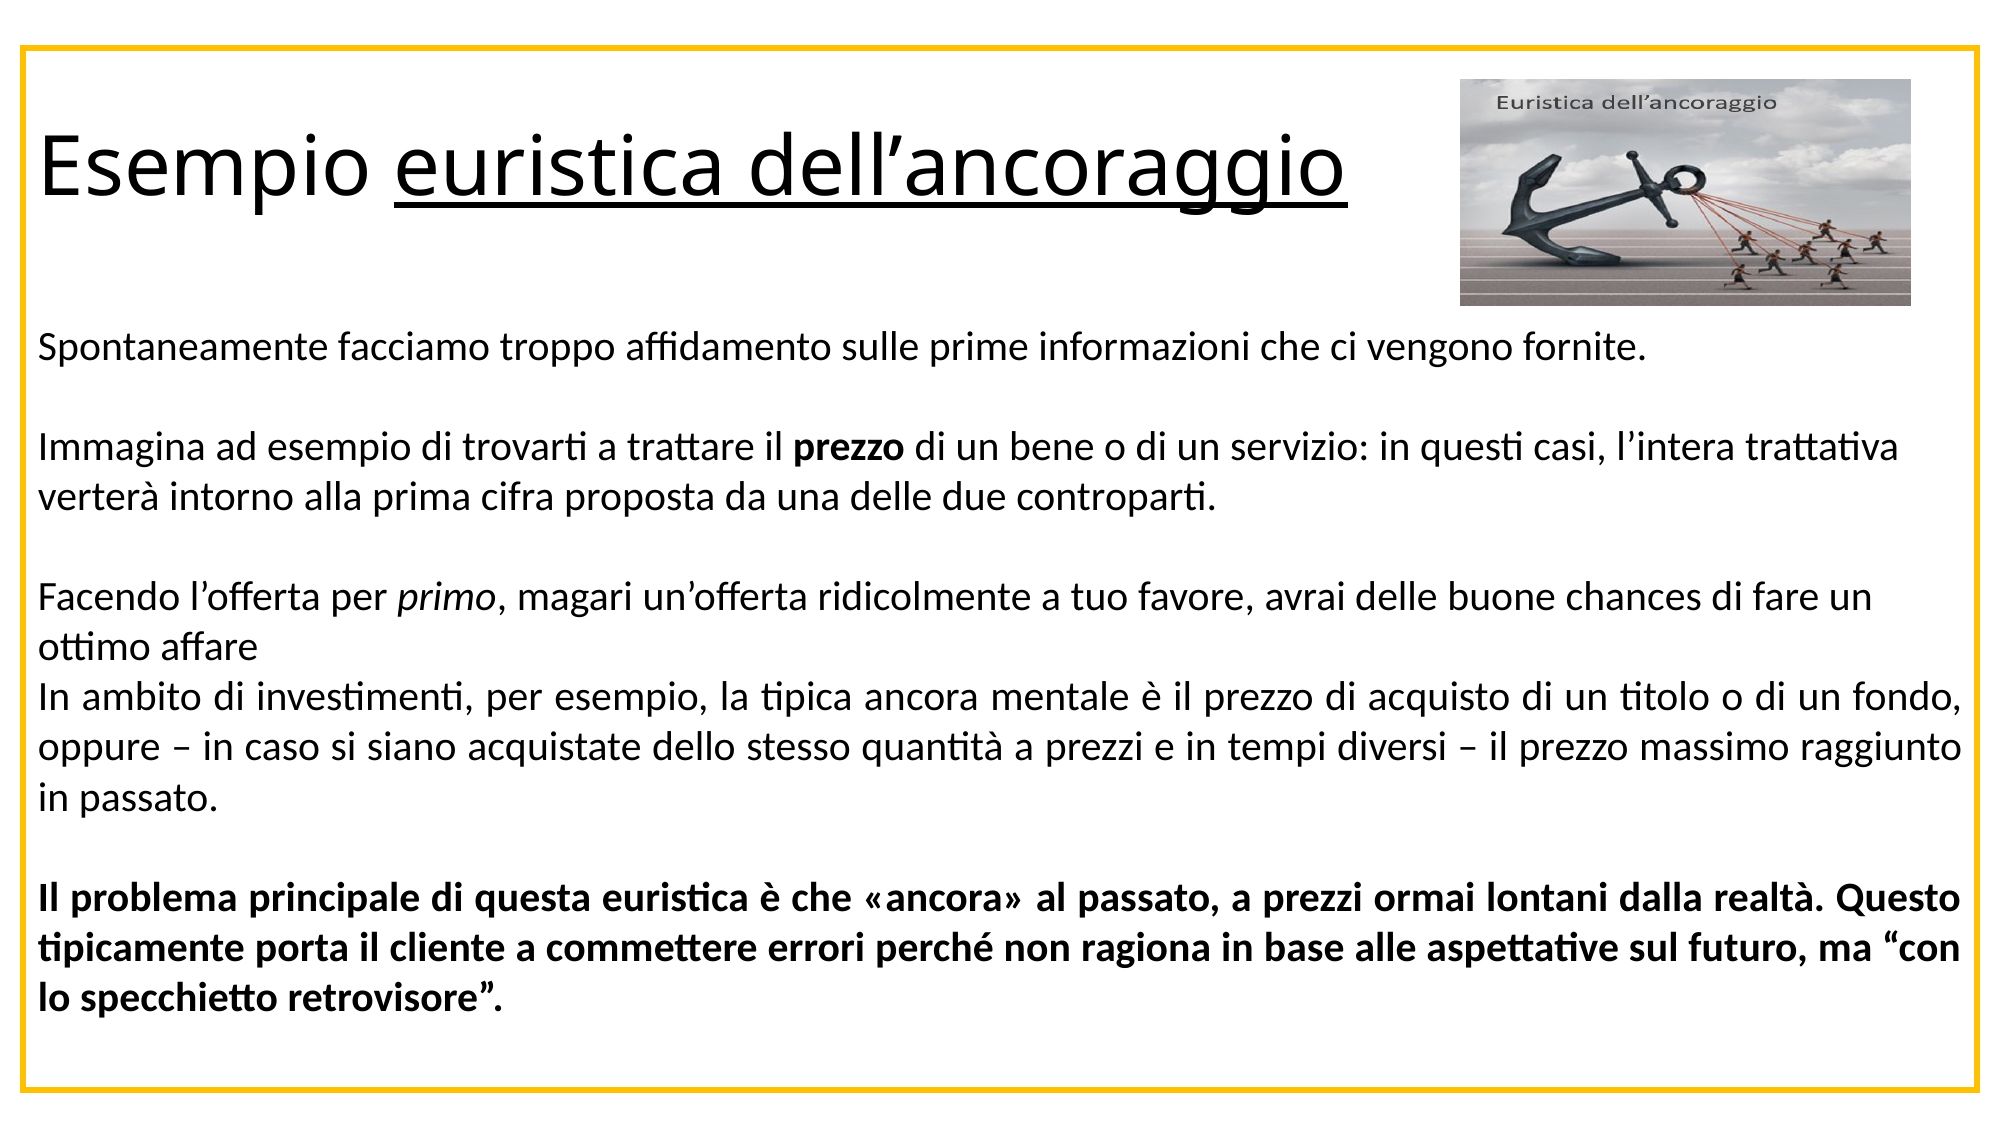

Esempio euristica dell’ancoraggio
Spontaneamente facciamo troppo affidamento sulle prime informazioni che ci vengono fornite.
Immagina ad esempio di trovarti a trattare il prezzo di un bene o di un servizio: in questi casi, l’intera trattativa verterà intorno alla prima cifra proposta da una delle due controparti.
Facendo l’offerta per primo, magari un’offerta ridicolmente a tuo favore, avrai delle buone chances di fare un ottimo affare
In ambito di investimenti, per esempio, la tipica ancora mentale è il prezzo di acquisto di un titolo o di un fondo, oppure – in caso si siano acquistate dello stesso quantità a prezzi e in tempi diversi – il prezzo massimo raggiunto in passato.
Il problema principale di questa euristica è che «ancora» al passato, a prezzi ormai lontani dalla realtà. Questo tipicamente porta il cliente a commettere errori perché non ragiona in base alle aspettative sul futuro, ma “con lo specchietto retrovisore”.